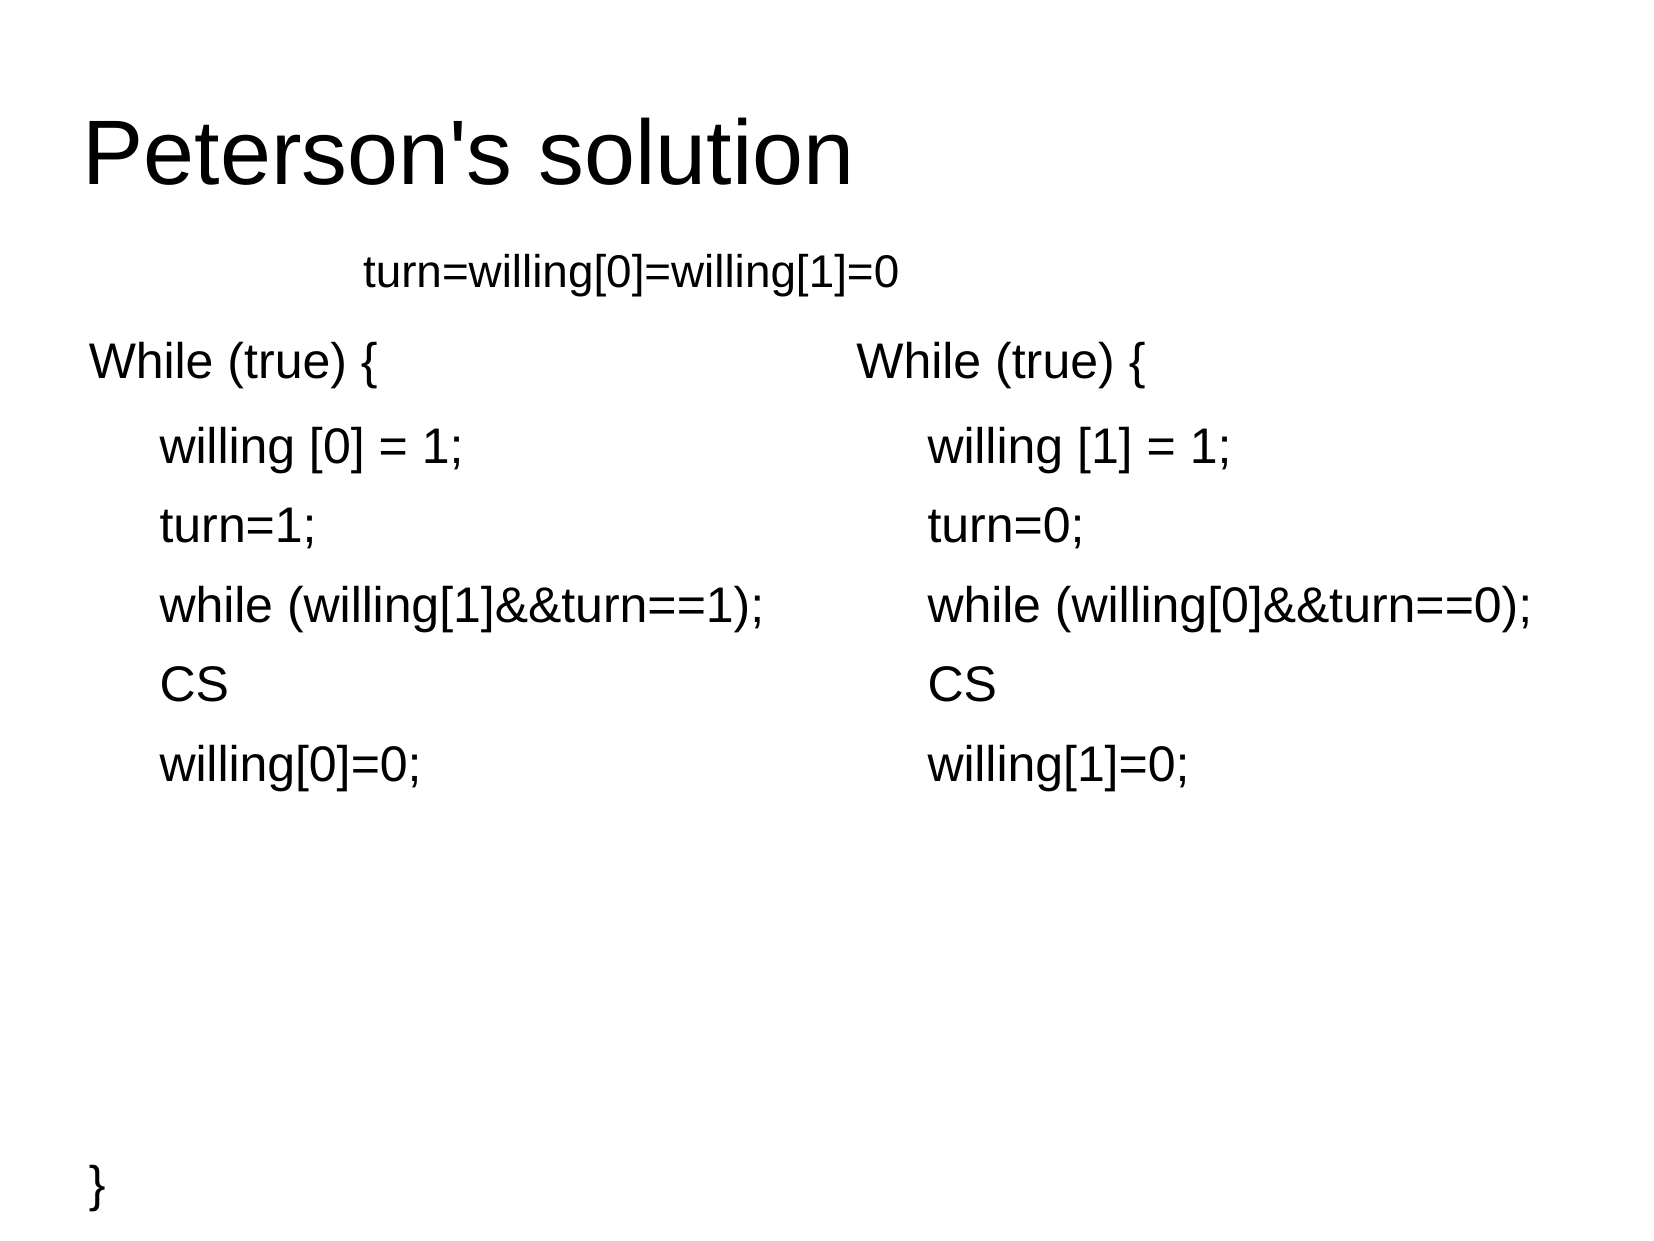

# Peterson's solution turn=willing[0]=willing[1]=0
While (true) {
willing [0] = 1;
turn=1;
while (willing[1]&&turn==1);
CS
willing[0]=0;
}
While (true) {
willing [1] = 1;
turn=0;
while (willing[0]&&turn==0);
CS
willing[1]=0;